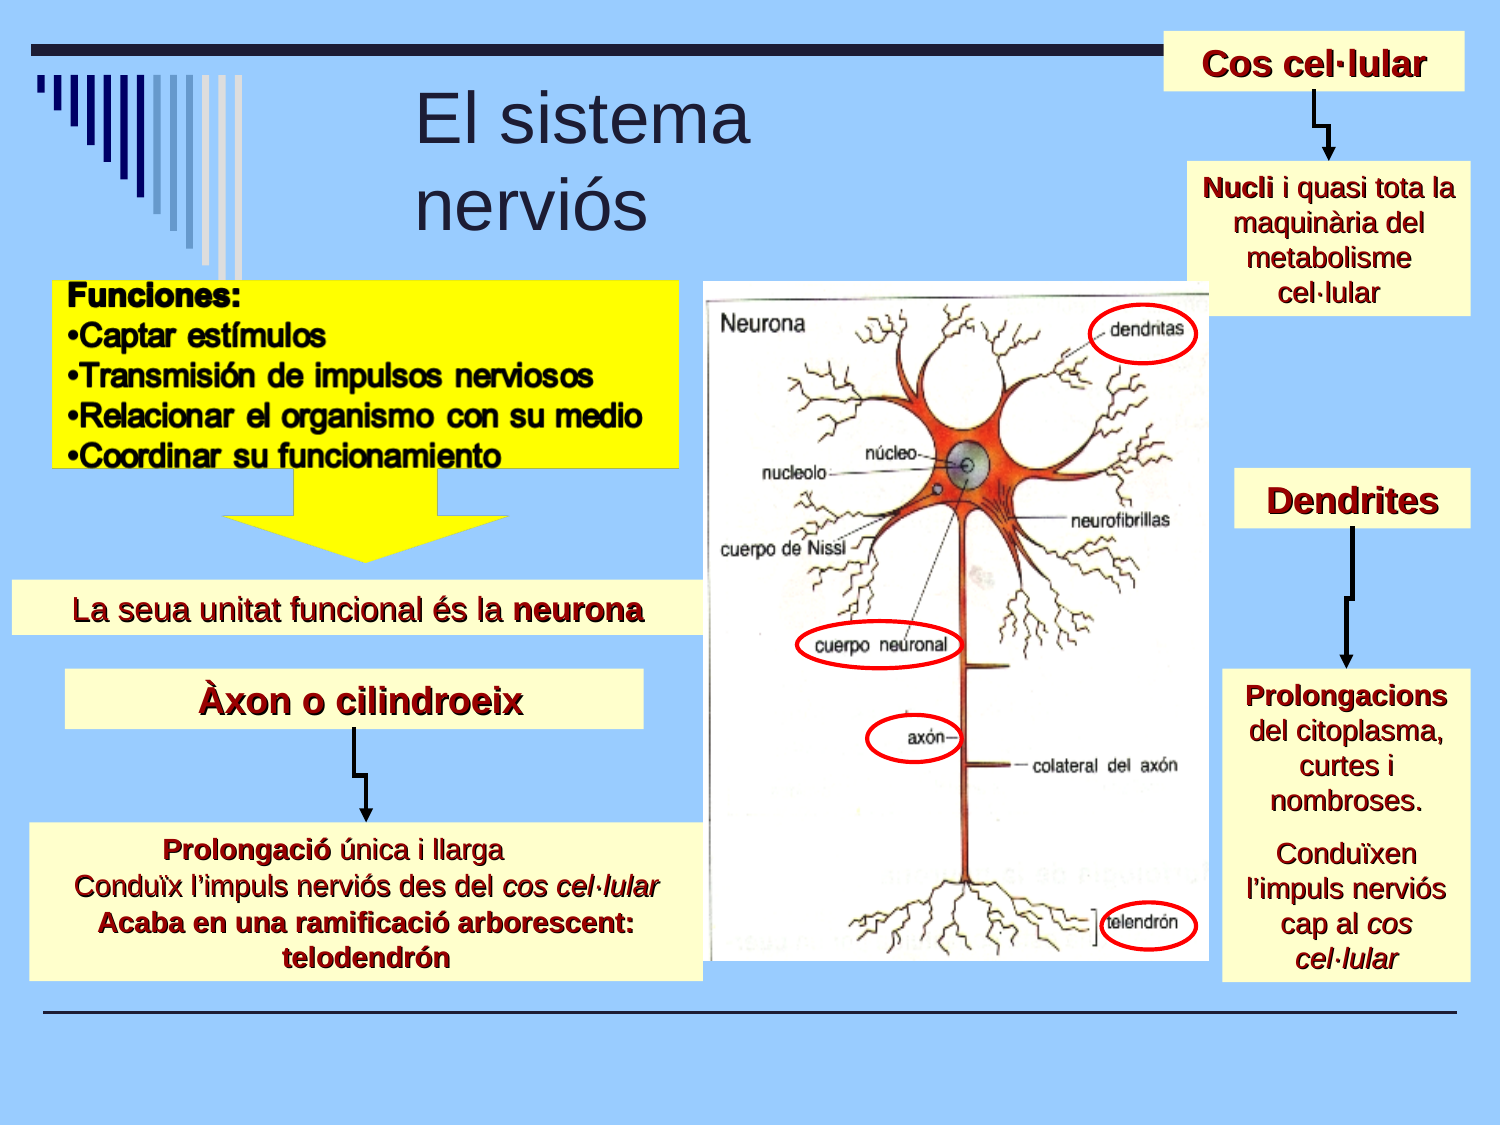

Cos cel·lular
# El sistema nerviós
Nucli i quasi tota la maquinària del metabolisme cel·lular
Dendrites
La seua unitat funcional és la neurona
Àxon o cilindroeix
Prolongacions del citoplasma, curtes i nombroses.
Conduïxen l’impuls nerviós cap al cos cel·lular
Prolongació única i llarga
Conduïx l’impuls nerviós des del cos cel·lular
Acaba en una ramificació arborescent: telodendrón